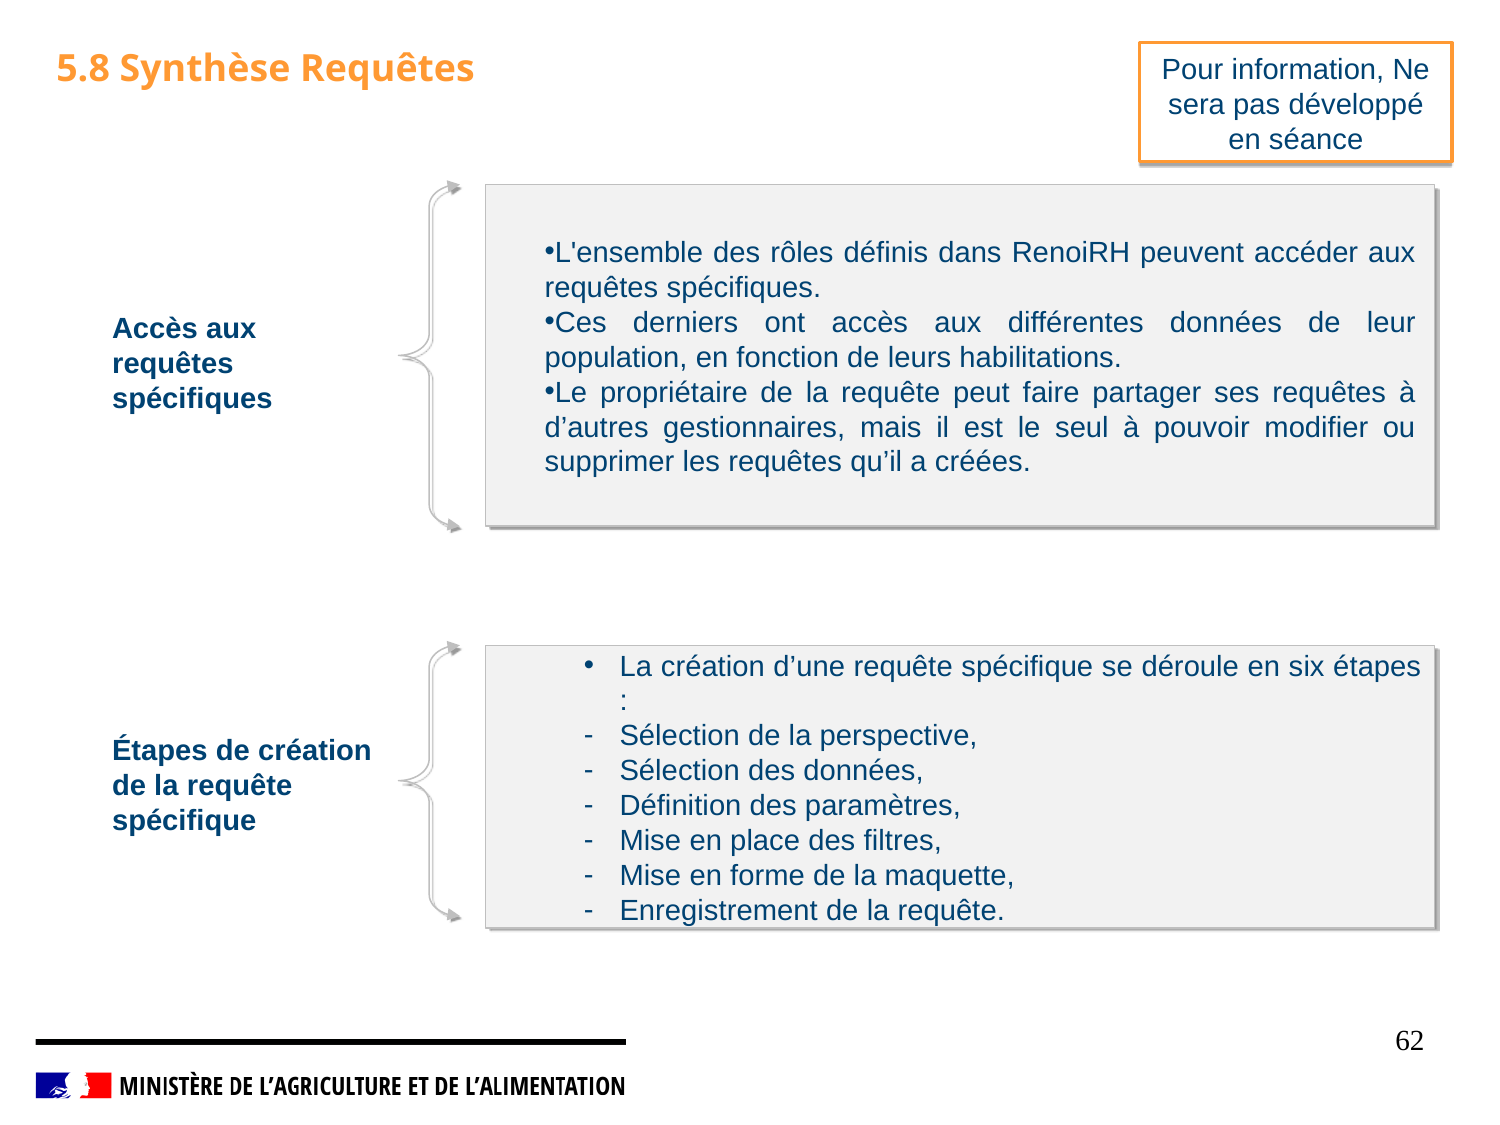

5.8 Synthèse Requêtes
Pour information, Ne sera pas développé en séance
L'ensemble des rôles définis dans RenoiRH peuvent accéder aux requêtes spécifiques.
Ces derniers ont accès aux différentes données de leur population, en fonction de leurs habilitations.
Le propriétaire de la requête peut faire partager ses requêtes à d’autres gestionnaires, mais il est le seul à pouvoir modifier ou supprimer les requêtes qu’il a créées.
Accès aux requêtes spécifiques
La création d’une requête spécifique se déroule en six étapes :
Sélection de la perspective,
Sélection des données,
Définition des paramètres,
Mise en place des filtres,
Mise en forme de la maquette,
Enregistrement de la requête.
Étapes de création de la requête spécifique